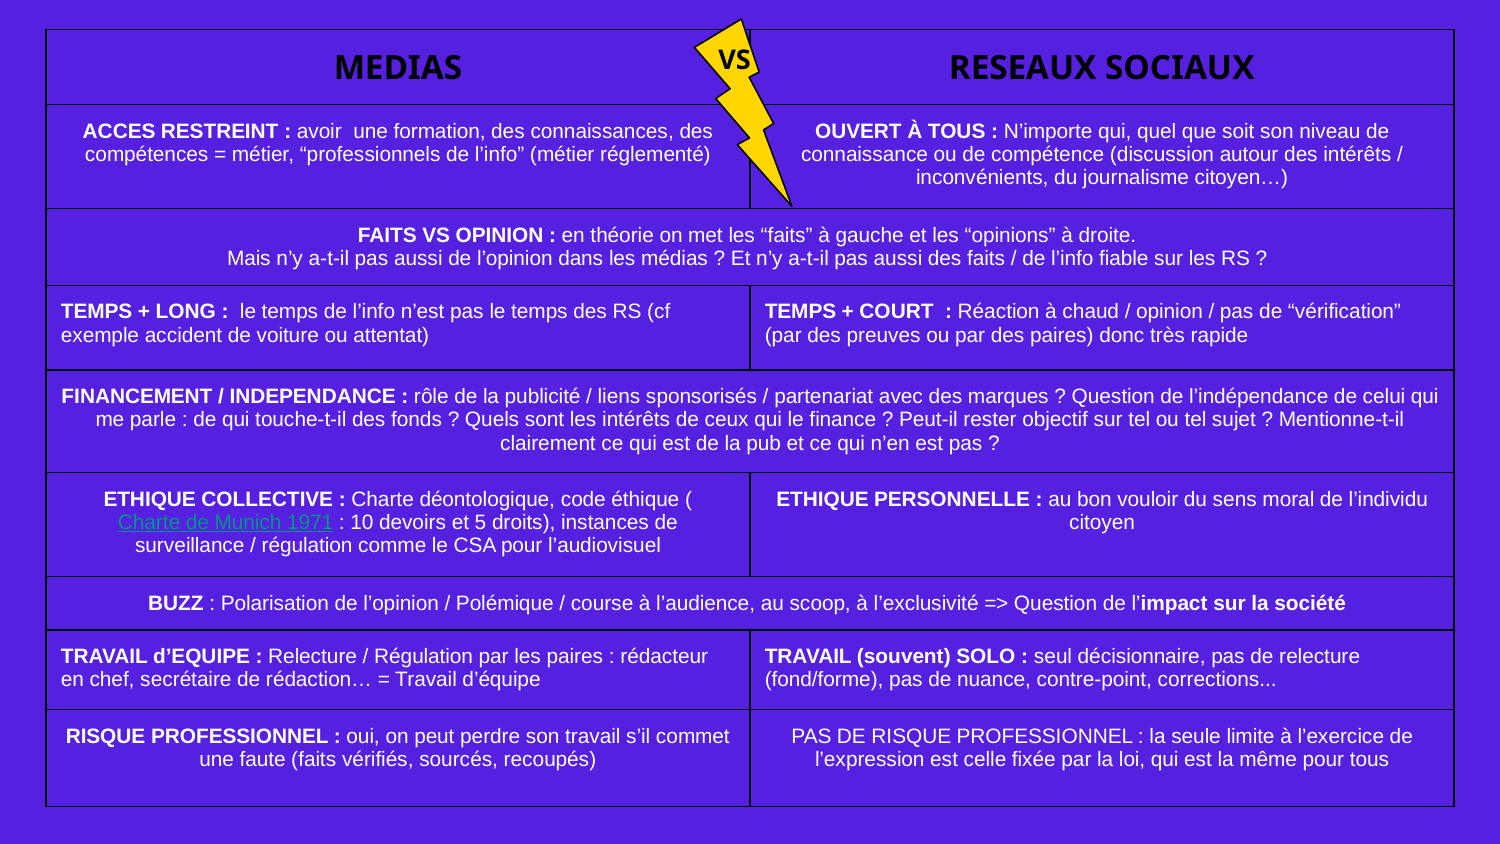

VS
| MEDIAS | RESEAUX SOCIAUX |
| --- | --- |
| ACCES RESTREINT : avoir une formation, des connaissances, des compétences = métier, “professionnels de l’info” (métier réglementé) | OUVERT À TOUS : N’importe qui, quel que soit son niveau de connaissance ou de compétence (discussion autour des intérêts / inconvénients, du journalisme citoyen…) |
| FAITS VS OPINION : en théorie on met les “faits” à gauche et les “opinions” à droite. Mais n’y a-t-il pas aussi de l’opinion dans les médias ? Et n’y a-t-il pas aussi des faits / de l’info fiable sur les RS ? | |
| TEMPS + LONG : le temps de l’info n’est pas le temps des RS (cf exemple accident de voiture ou attentat) | TEMPS + COURT : Réaction à chaud / opinion / pas de “vérification” (par des preuves ou par des paires) donc très rapide |
| FINANCEMENT / INDEPENDANCE : rôle de la publicité / liens sponsorisés / partenariat avec des marques ? Question de l’indépendance de celui qui me parle : de qui touche-t-il des fonds ? Quels sont les intérêts de ceux qui le finance ? Peut-il rester objectif sur tel ou tel sujet ? Mentionne-t-il clairement ce qui est de la pub et ce qui n’en est pas ? | |
| ETHIQUE COLLECTIVE : Charte déontologique, code éthique (Charte de Munich 1971 : 10 devoirs et 5 droits), instances de surveillance / régulation comme le CSA pour l’audiovisuel | ETHIQUE PERSONNELLE : au bon vouloir du sens moral de l’individu citoyen |
| BUZZ : Polarisation de l’opinion / Polémique / course à l’audience, au scoop, à l’exclusivité => Question de l’impact sur la société | |
| TRAVAIL d’EQUIPE : Relecture / Régulation par les paires : rédacteur en chef, secrétaire de rédaction… = Travail d’équipe | TRAVAIL (souvent) SOLO : seul décisionnaire, pas de relecture (fond/forme), pas de nuance, contre-point, corrections... |
| RISQUE PROFESSIONNEL : oui, on peut perdre son travail s’il commet une faute (faits vérifiés, sourcés, recoupés) | PAS DE RISQUE PROFESSIONNEL : la seule limite à l’exercice de l’expression est celle fixée par la loi, qui est la même pour tous |